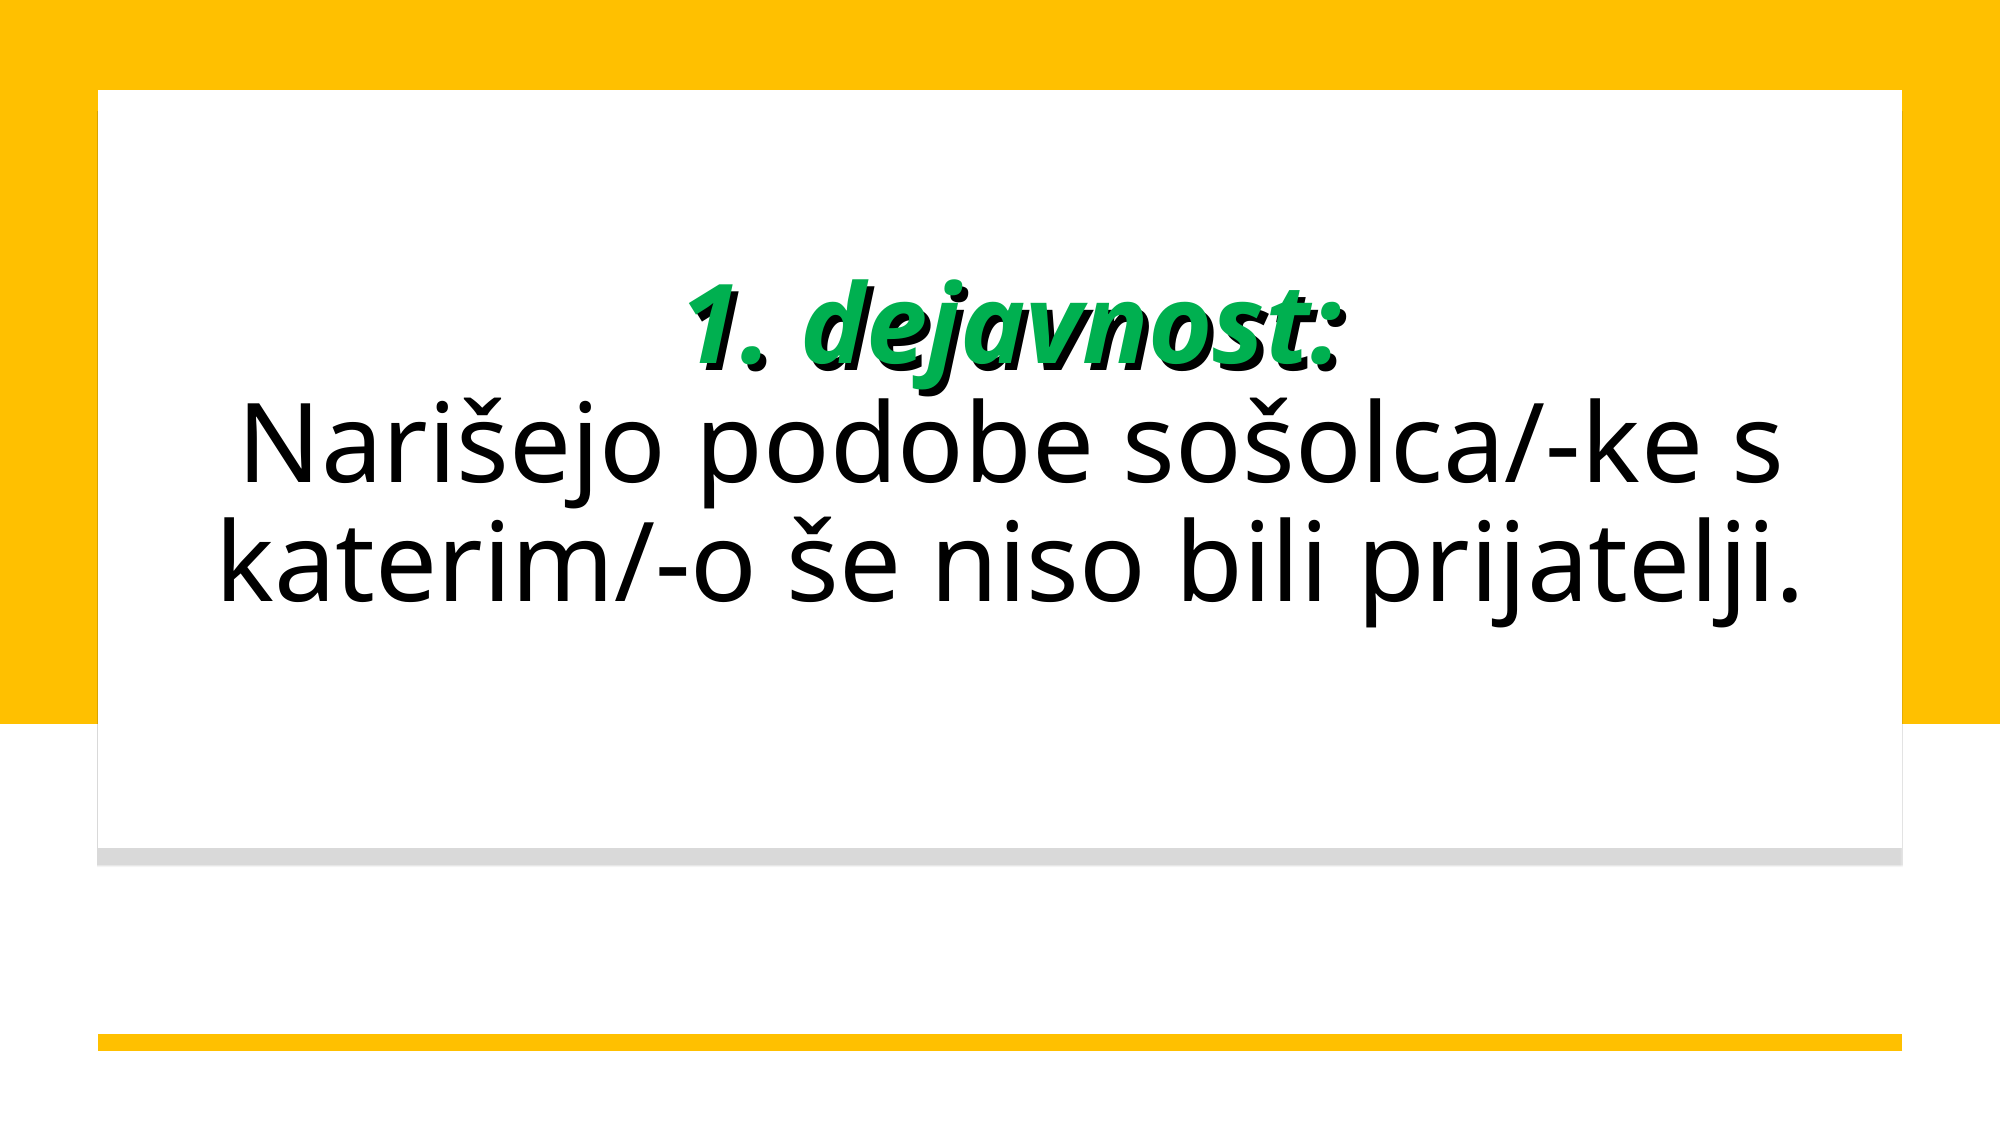

# 1. dejavnost: Narišejo podobe sošolca/-ke s katerim/-o še niso bili prijatelji.